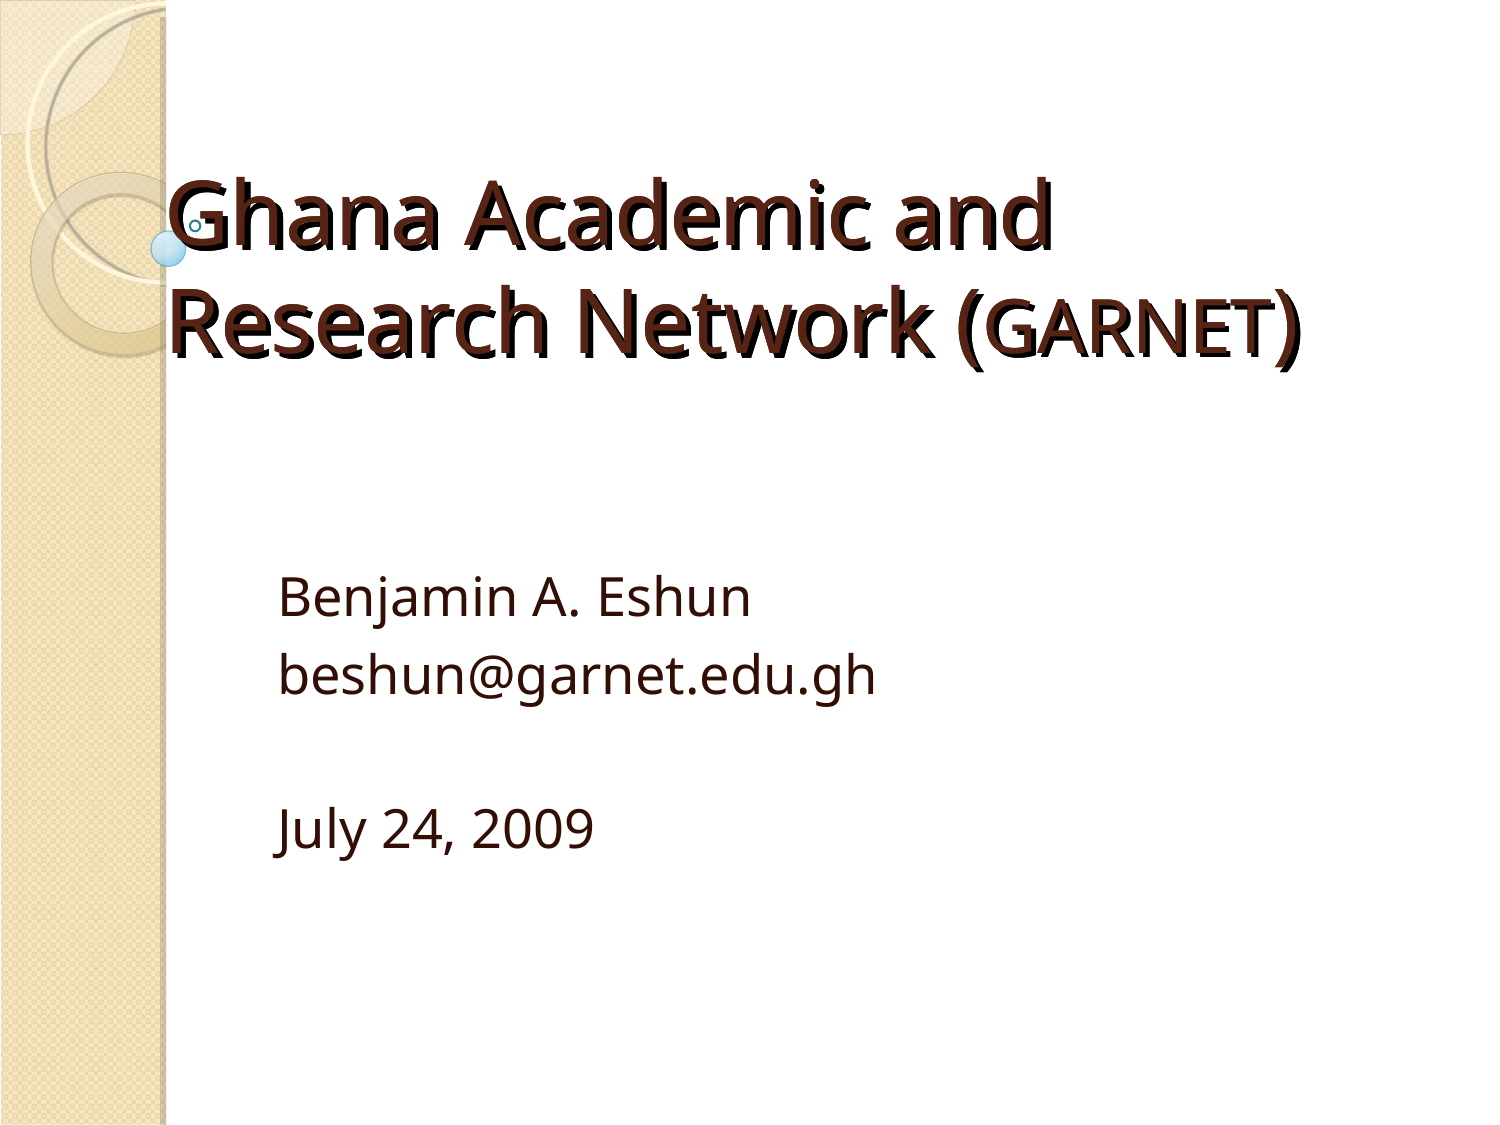

Ghana Academic and Research Network (GARNET)
Ghana Academic and Research Network (GARNET)
Benjamin A. Eshun
beshun@garnet.edu.gh
July 24, 2009